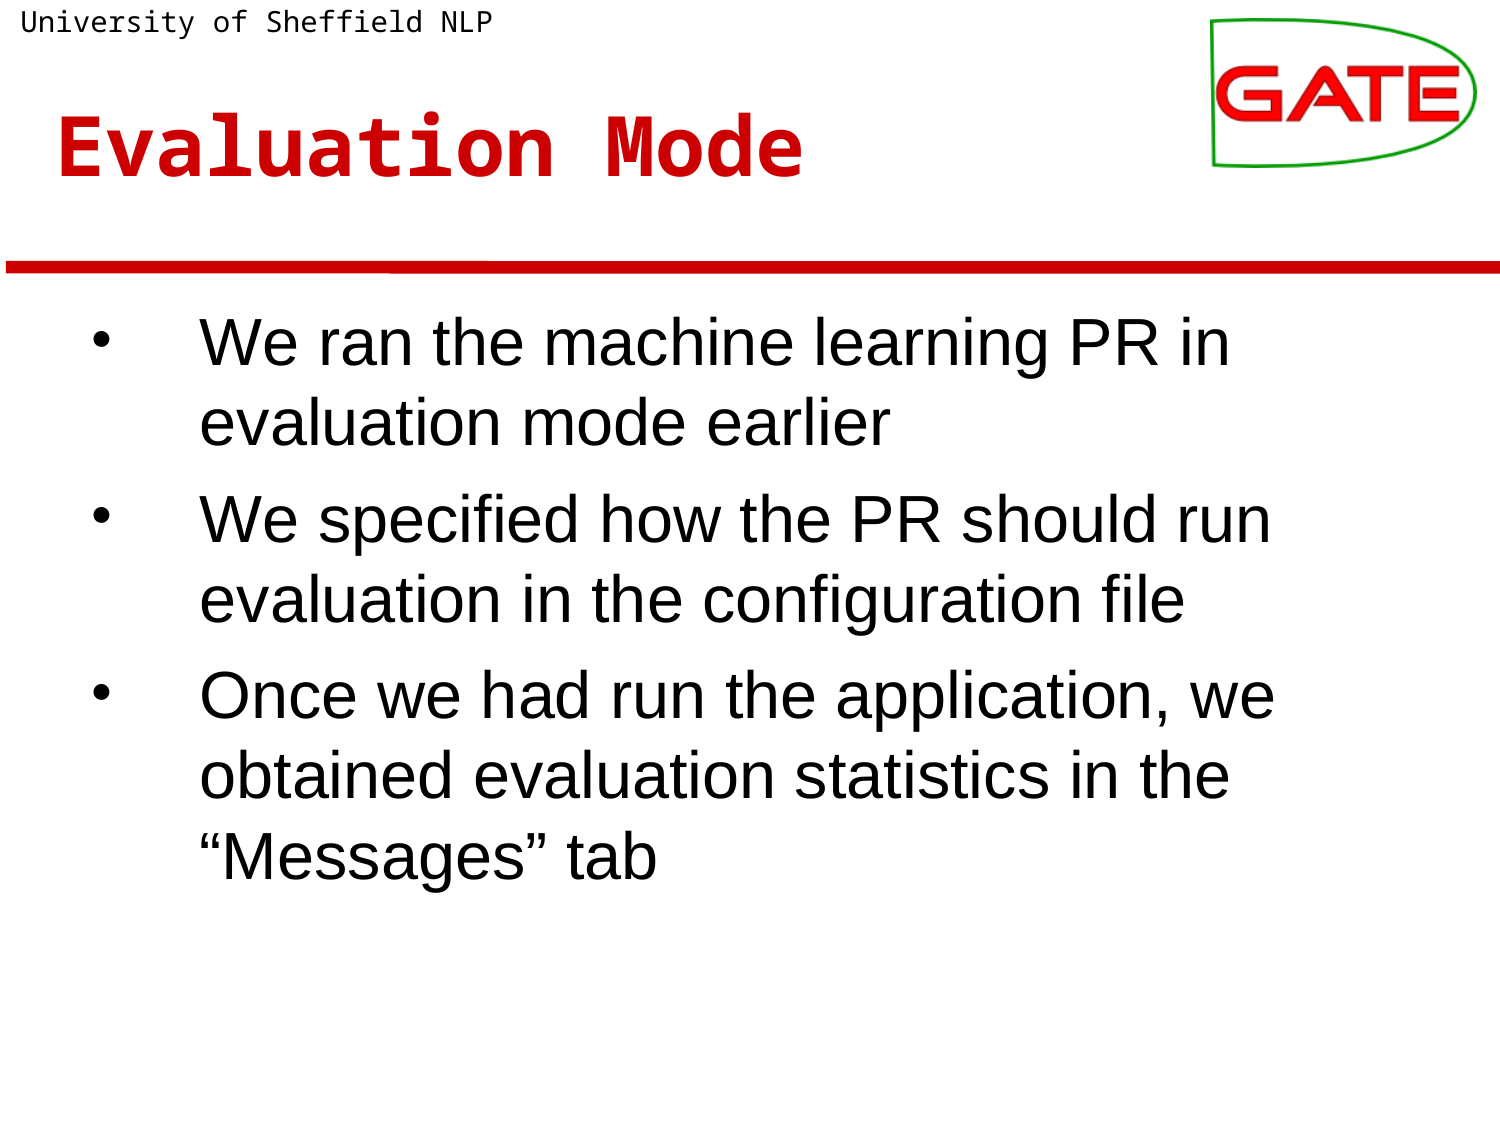

# Evaluation Mode
We ran the machine learning PR in evaluation mode earlier
We specified how the PR should run evaluation in the configuration file
Once we had run the application, we obtained evaluation statistics in the “Messages” tab